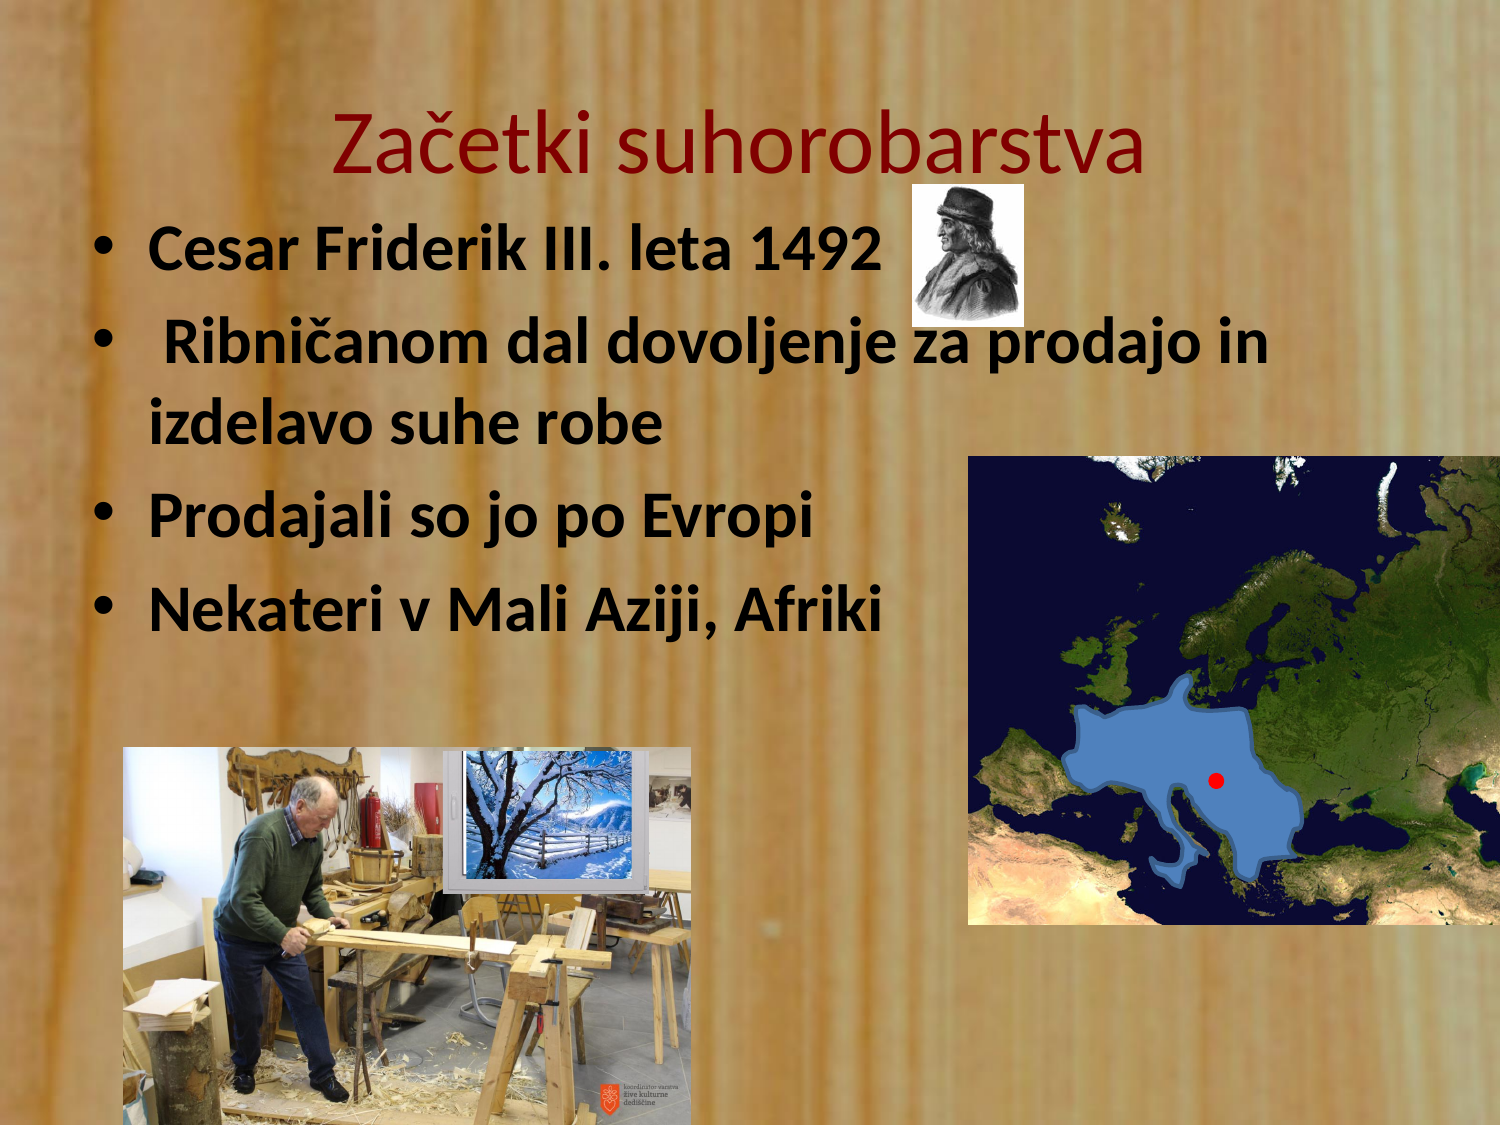

# Začetki suhorobarstva
Cesar Friderik III. leta 1492
 Ribničanom dal dovoljenje za prodajo in izdelavo suhe robe
Prodajali so jo po Evropi
Nekateri v Mali Aziji, Afriki